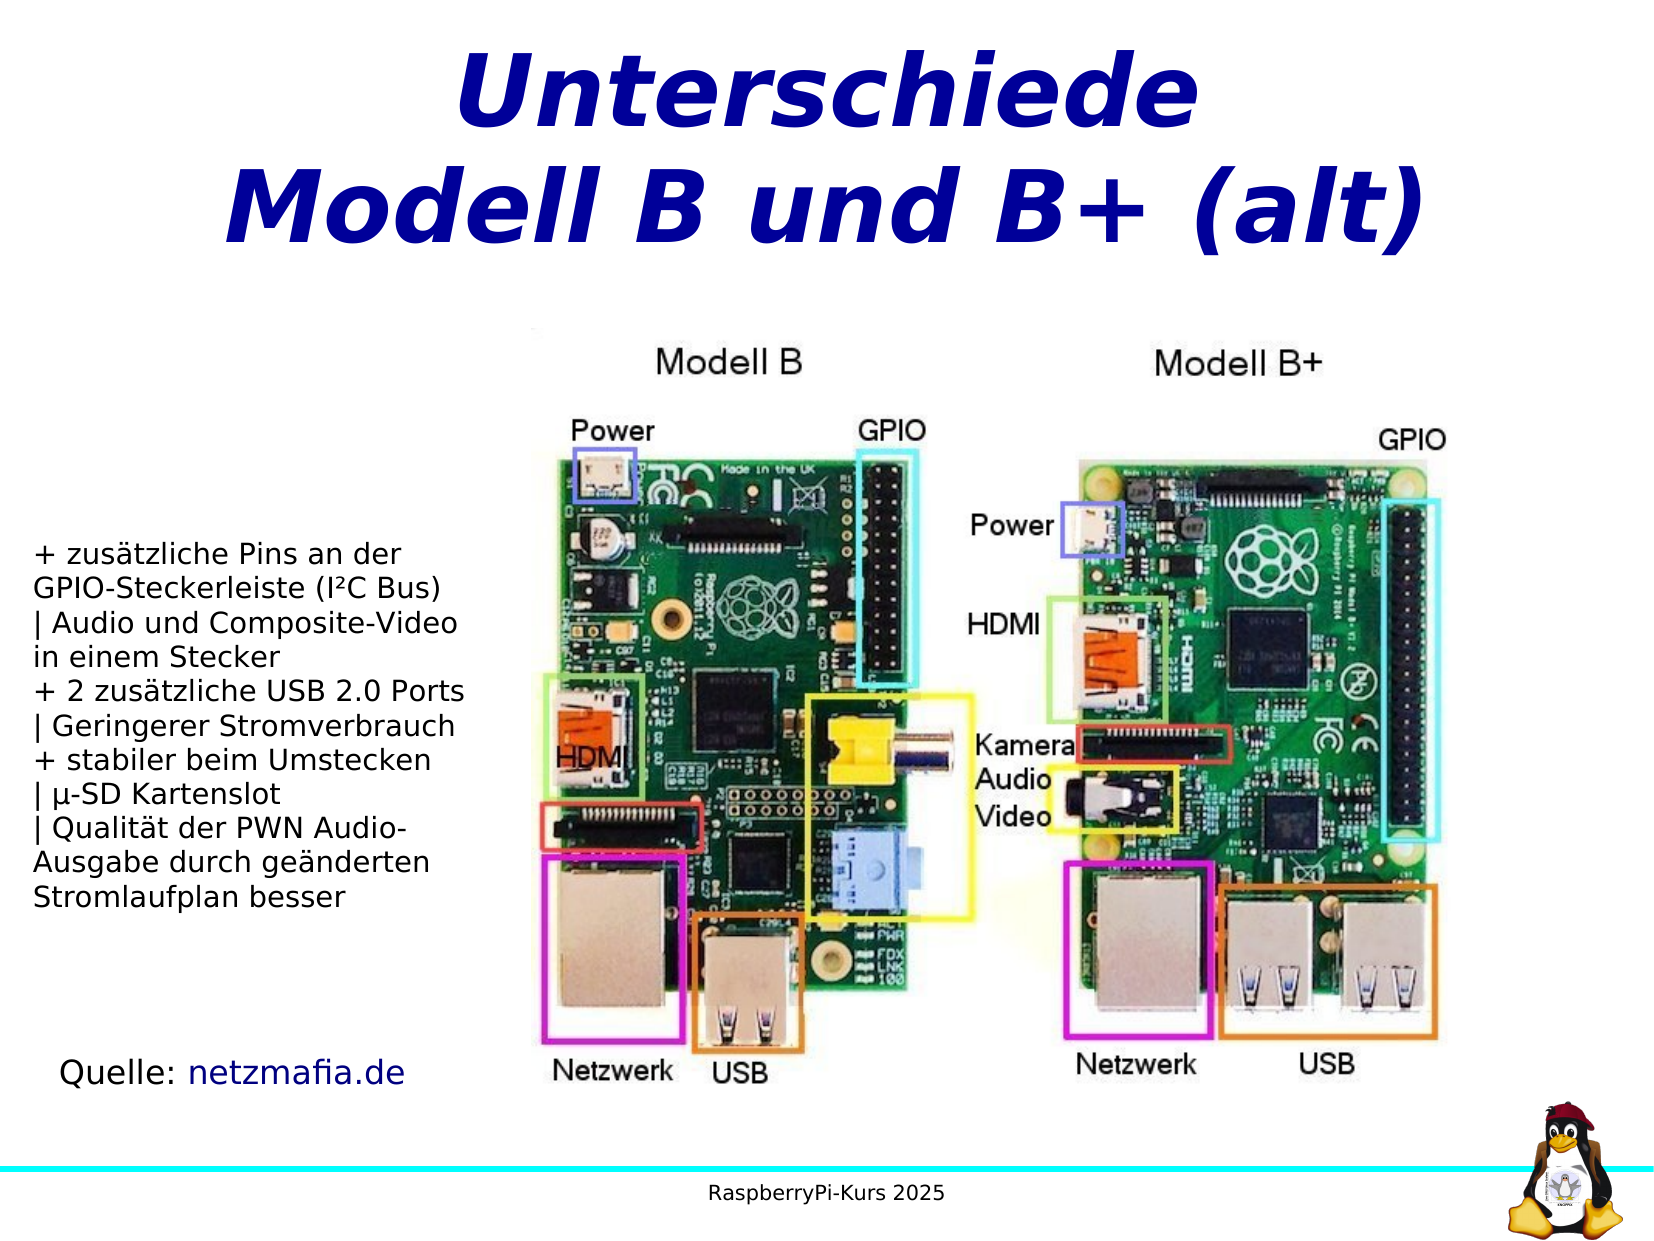

# Unterschiede Modell B und B+ (alt)
+ zusätzliche Pins an der GPIO-Steckerleiste (I²C Bus)
| Audio und Composite-Video in einem Stecker
+ 2 zusätzliche USB 2.0 Ports
| Geringerer Stromverbrauch + stabiler beim Umstecken
| µ-SD Kartenslot
| Qualität der PWN Audio-Ausgabe durch geänderten Stromlaufplan besser
Quelle: netzmafia.de